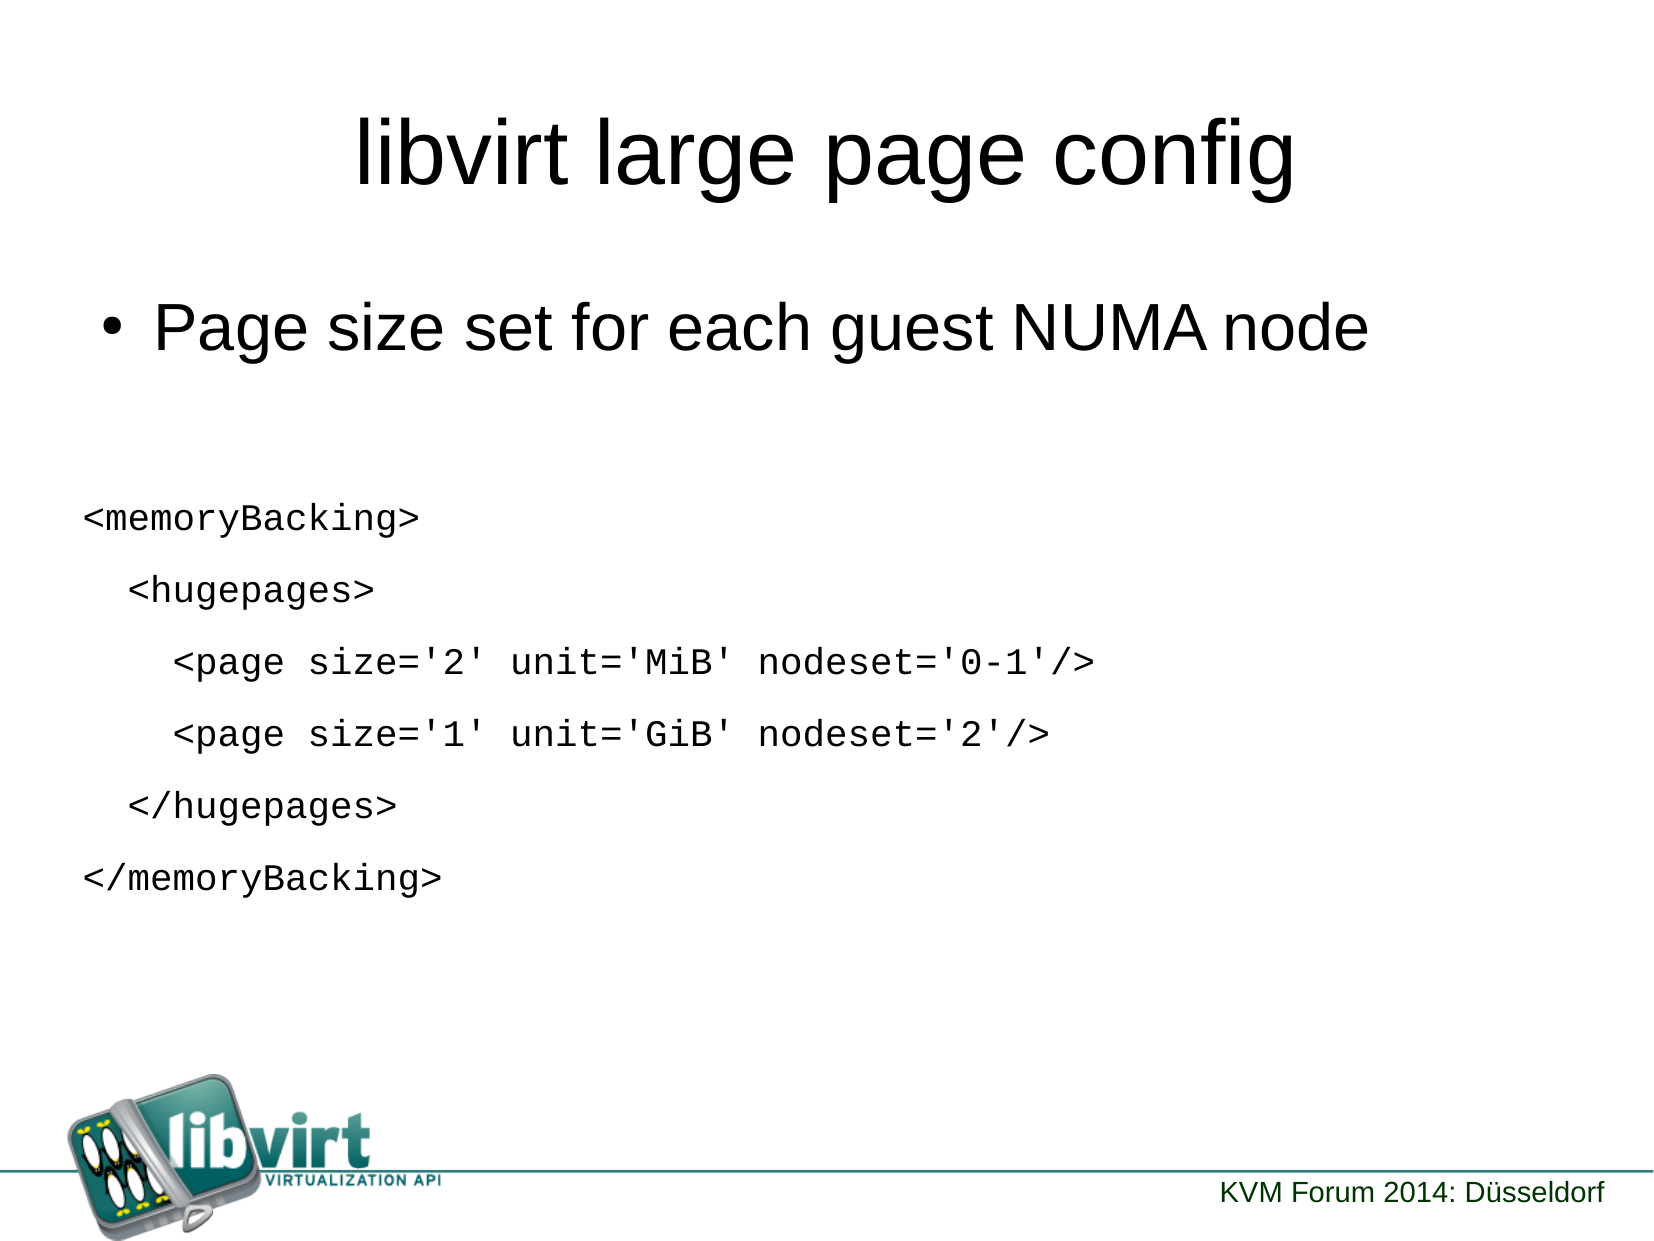

# libvirt large page config
Page size set for each guest NUMA node
<memoryBacking>
 <hugepages>
 <page size='2' unit='MiB' nodeset='0-1'/>
 <page size='1' unit='GiB' nodeset='2'/>
 </hugepages>
</memoryBacking>